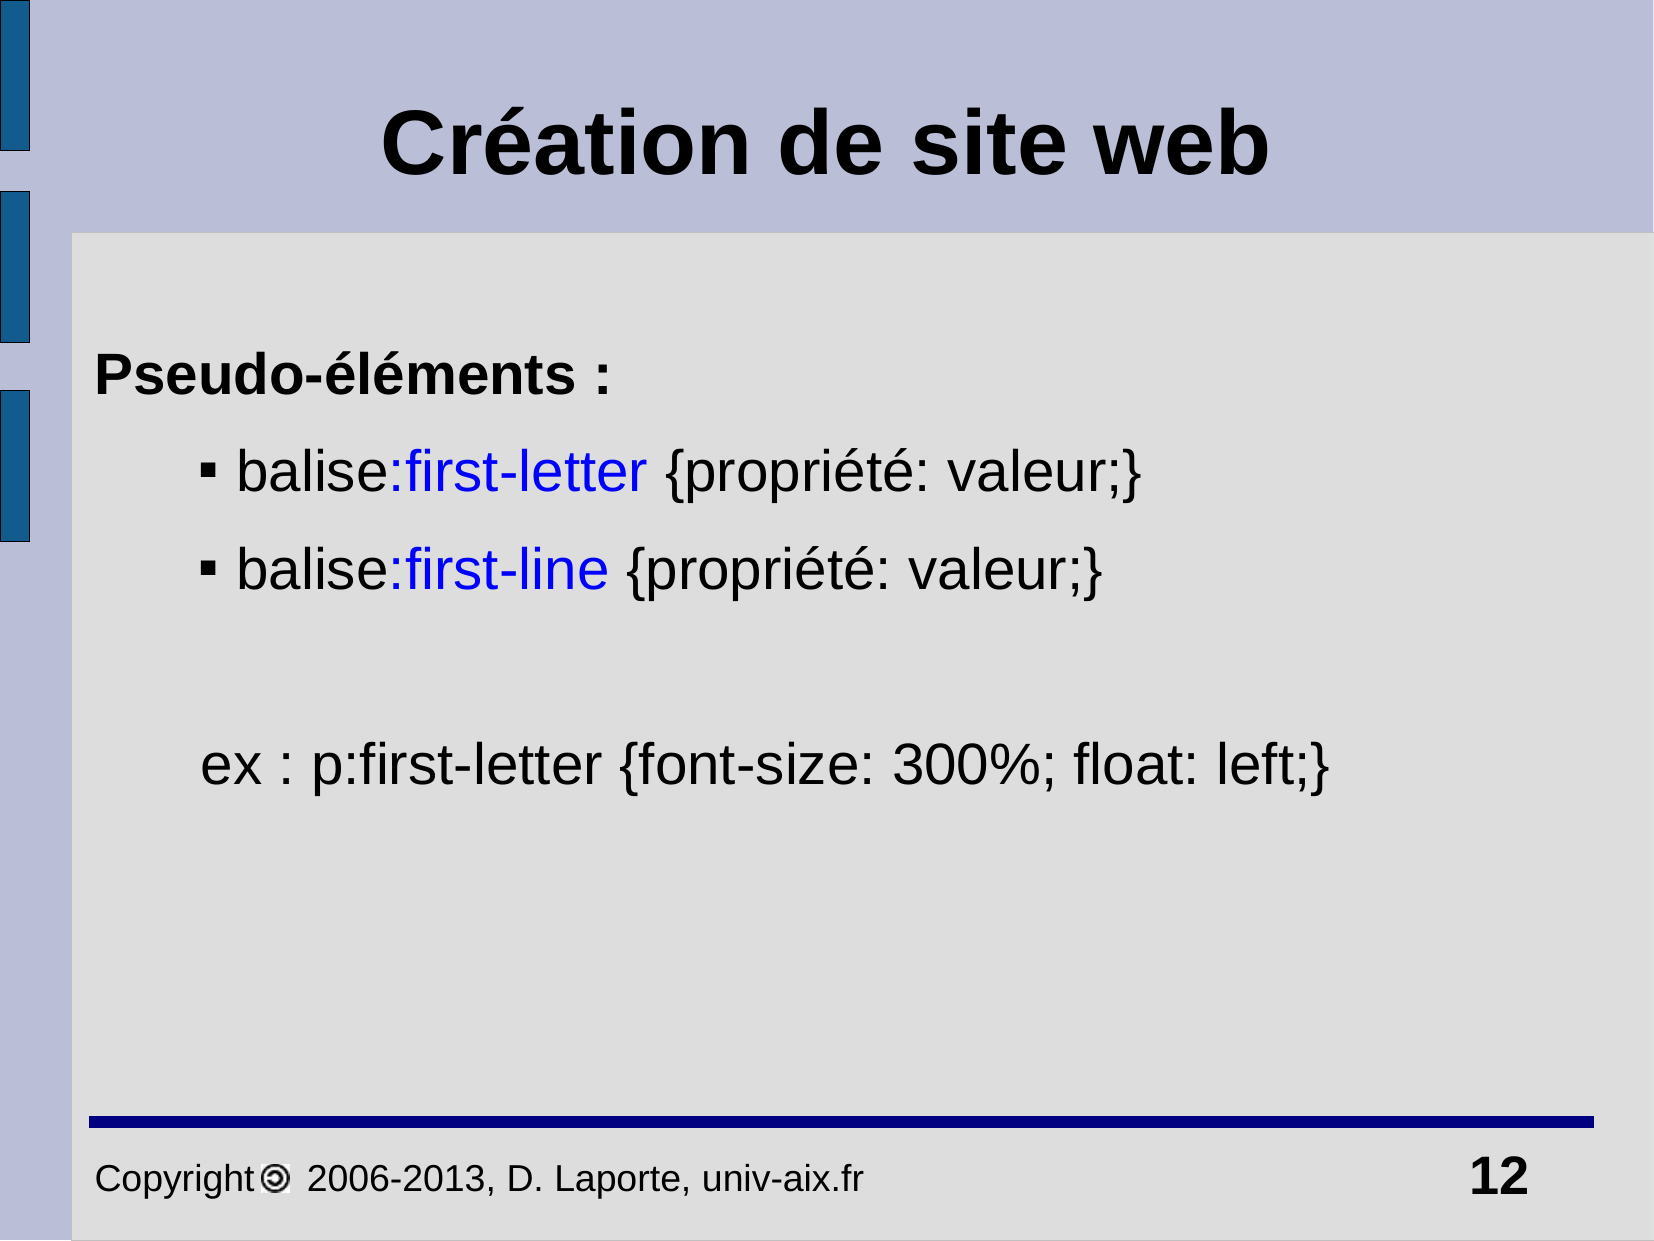

Pseudo-éléments :
balise:first-letter {propriété: valeur;}
balise:first-line {propriété: valeur;}
ex : p:first-letter {font-size: 300%; float: left;}